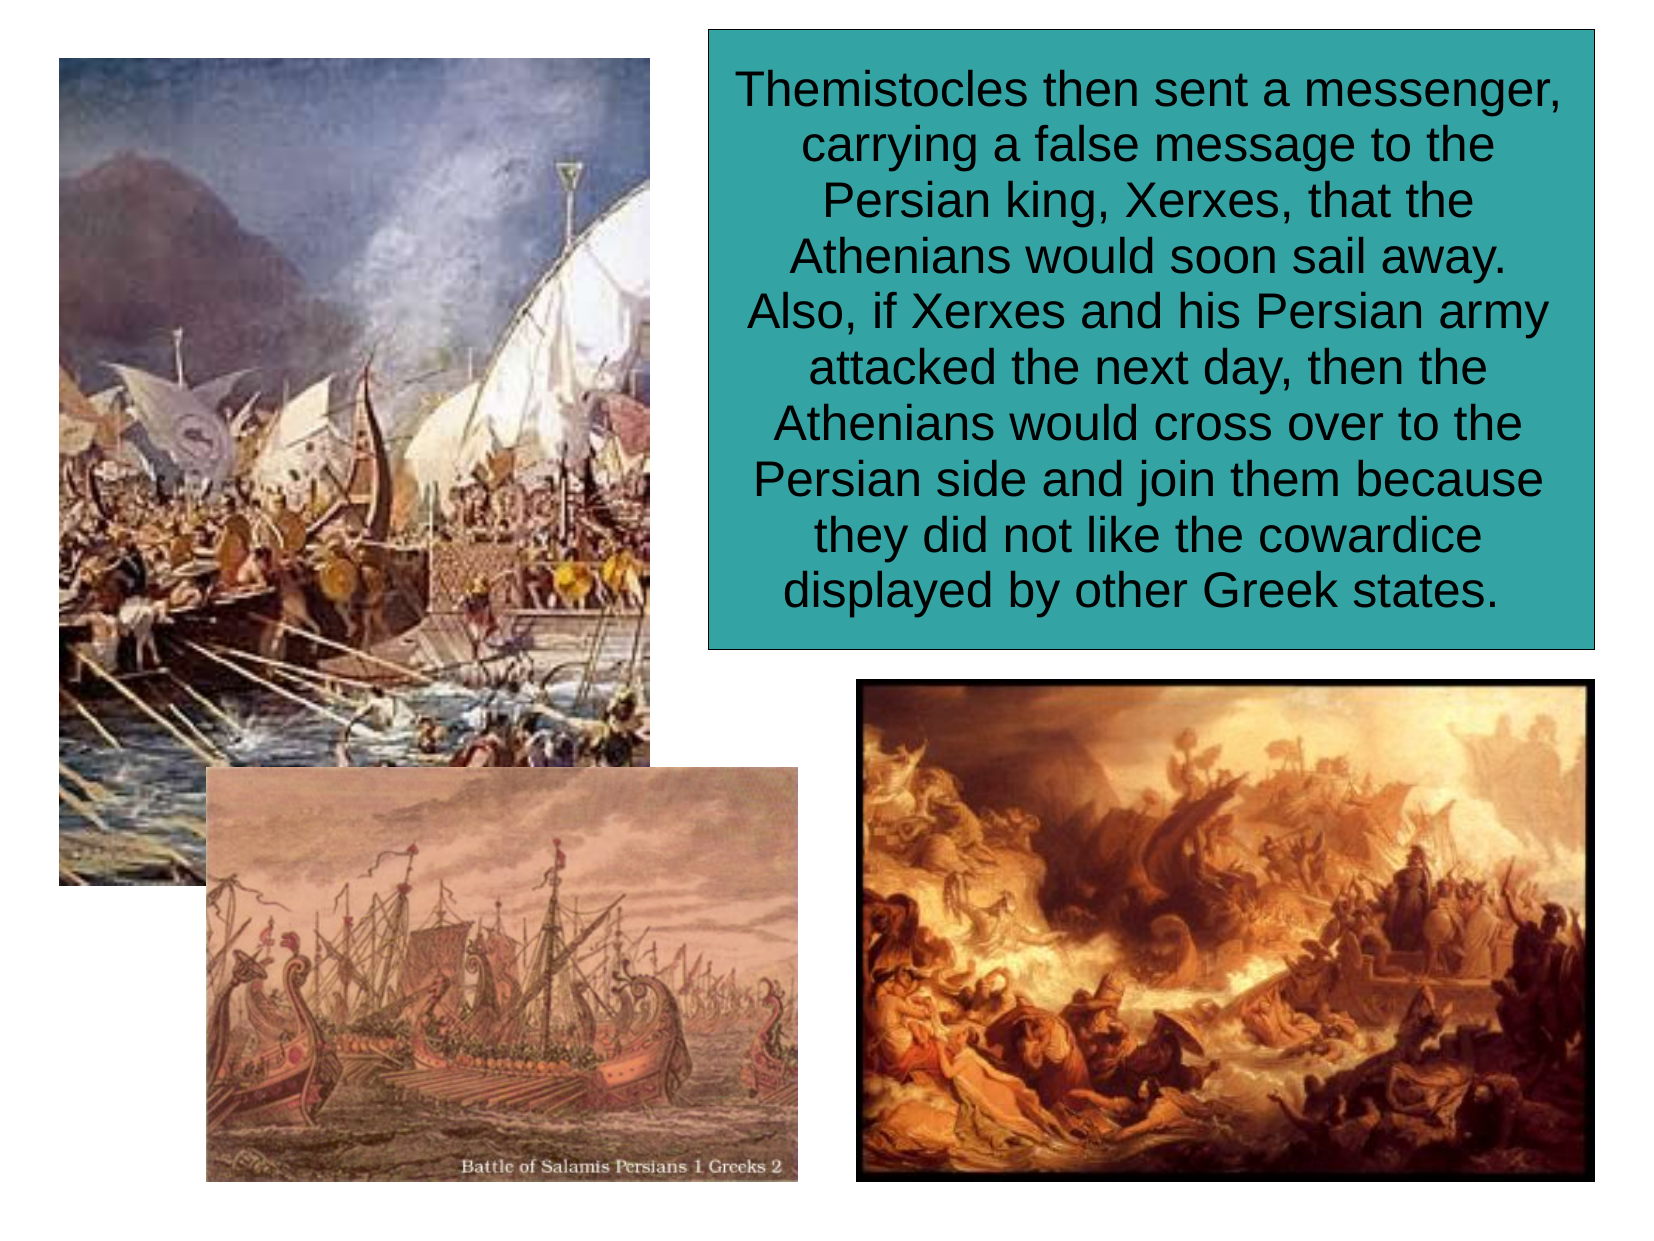

# Themistocles then sent a messenger, carrying a false message to the Persian king, Xerxes, that the Athenians would soon sail away. Also, if Xerxes and his Persian army attacked the next day, then the Athenians would cross over to the Persian side and join them because they did not like the cowardice displayed by other Greek states.